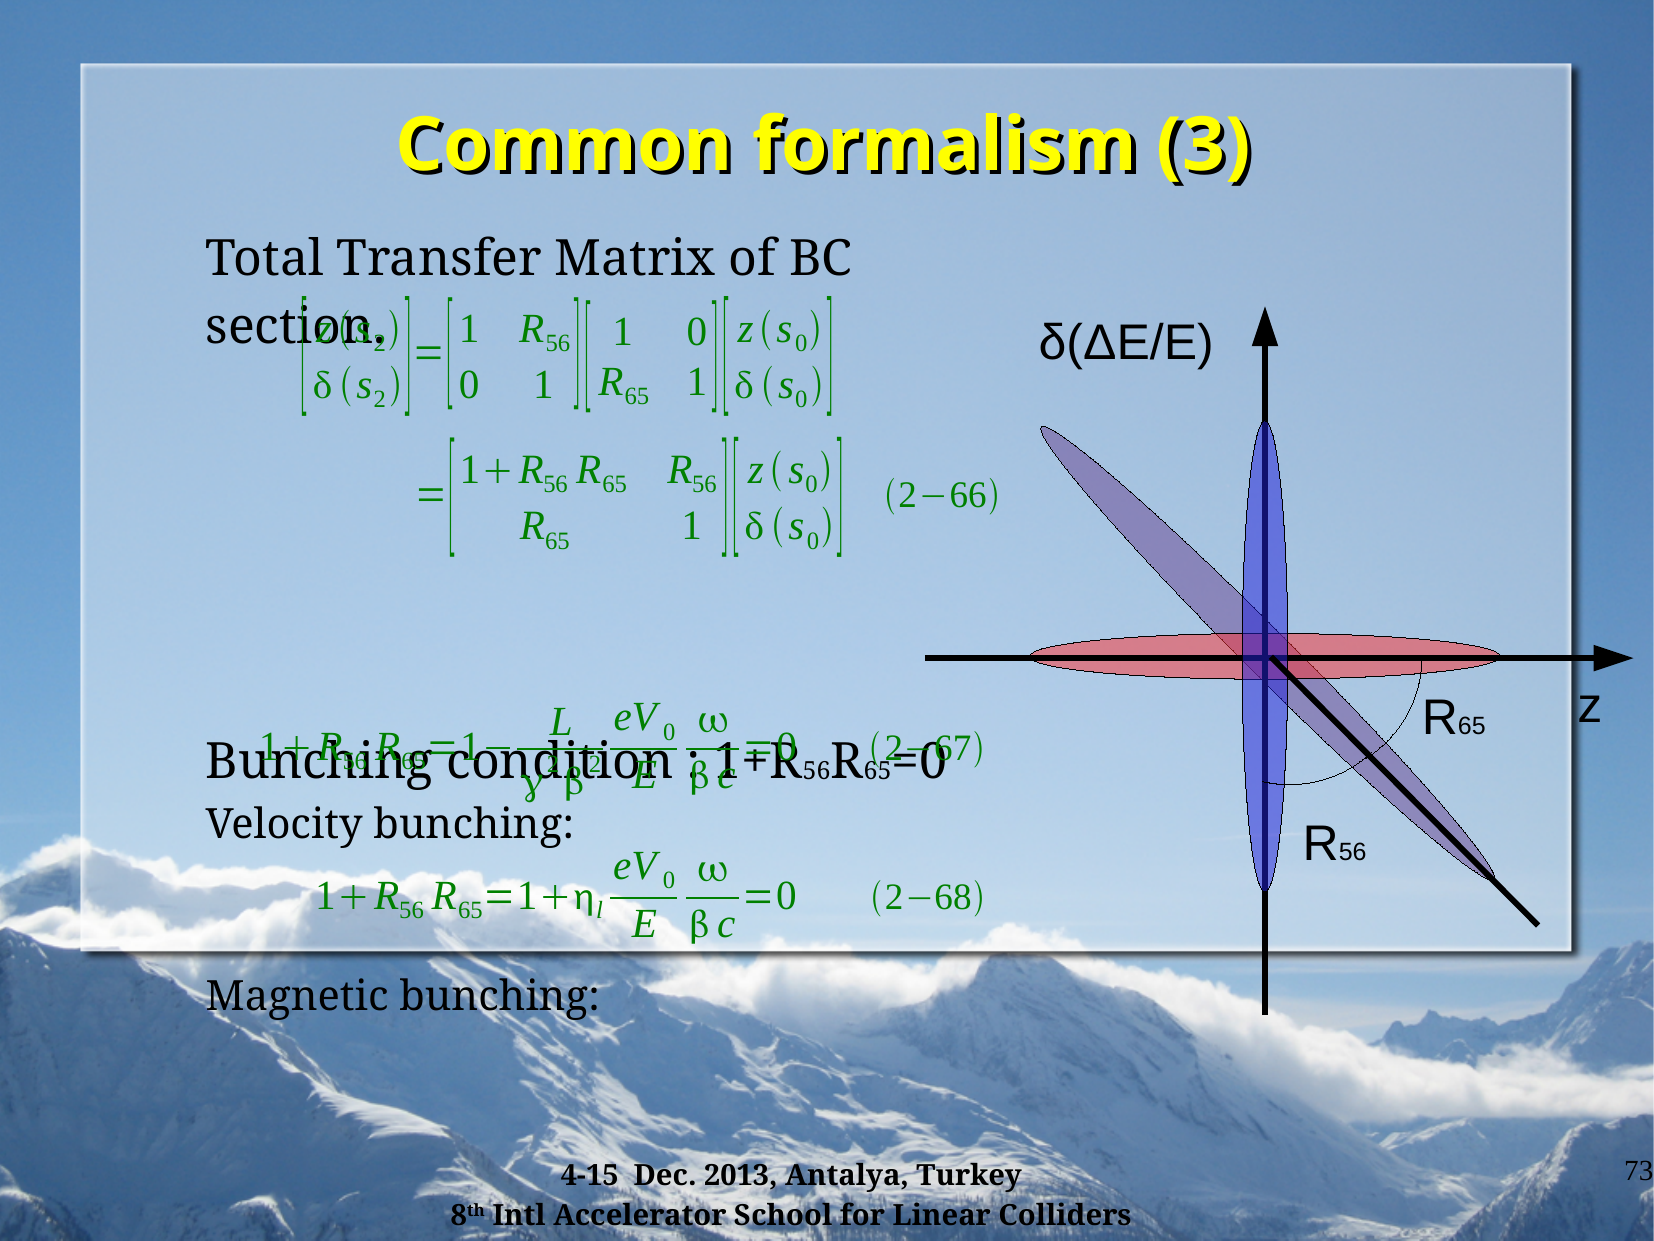

# Common formalism (3)
Total Transfer Matrix of BC section.
Bunching condition : 1+R56R65=0
Velocity bunching:
Magnetic bunching:
δ(ΔE/E)
z
R65
R56
73